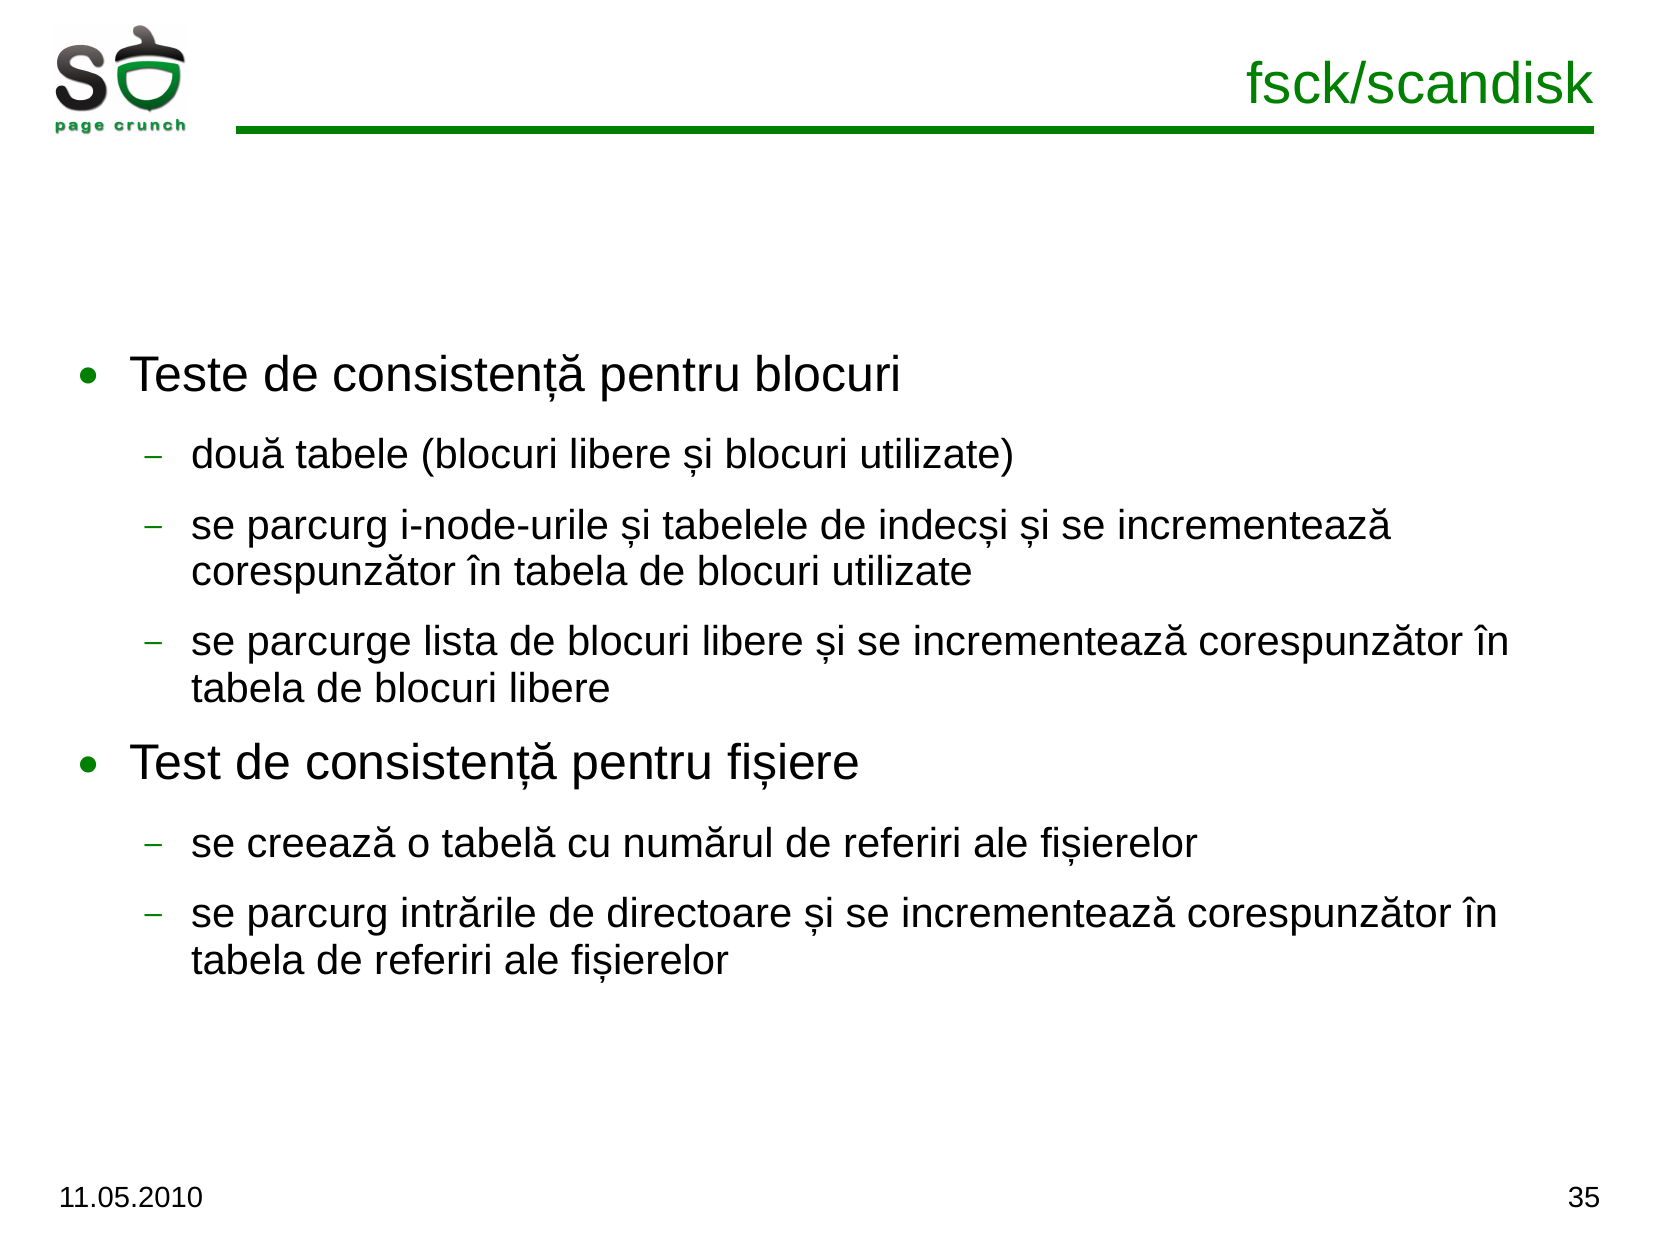

# fsck/scandisk
Teste de consistență pentru blocuri
două tabele (blocuri libere și blocuri utilizate)
se parcurg i-node-urile și tabelele de indecși și se incrementează corespunzător în tabela de blocuri utilizate
se parcurge lista de blocuri libere și se incrementează corespunzător în tabela de blocuri libere
Test de consistență pentru fișiere
se creează o tabelă cu numărul de referiri ale fișierelor
se parcurg intrările de directoare și se incrementează corespunzător în tabela de referiri ale fișierelor
11.05.2010
35